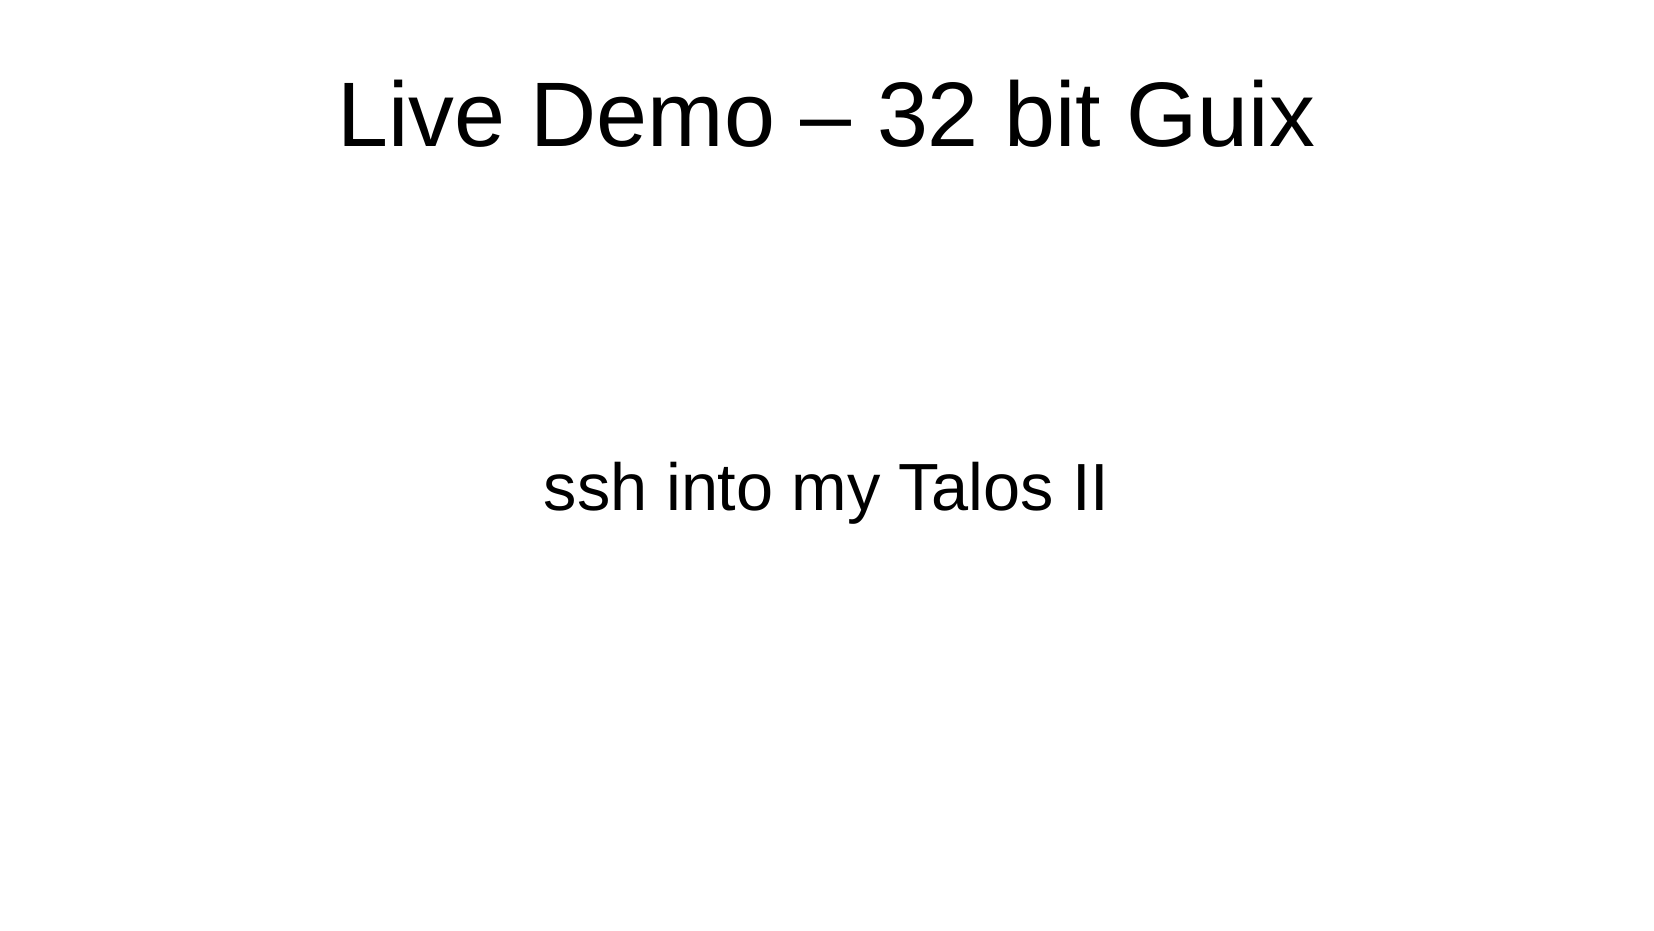

# Live Demo – 32 bit Guix
ssh into my Talos II